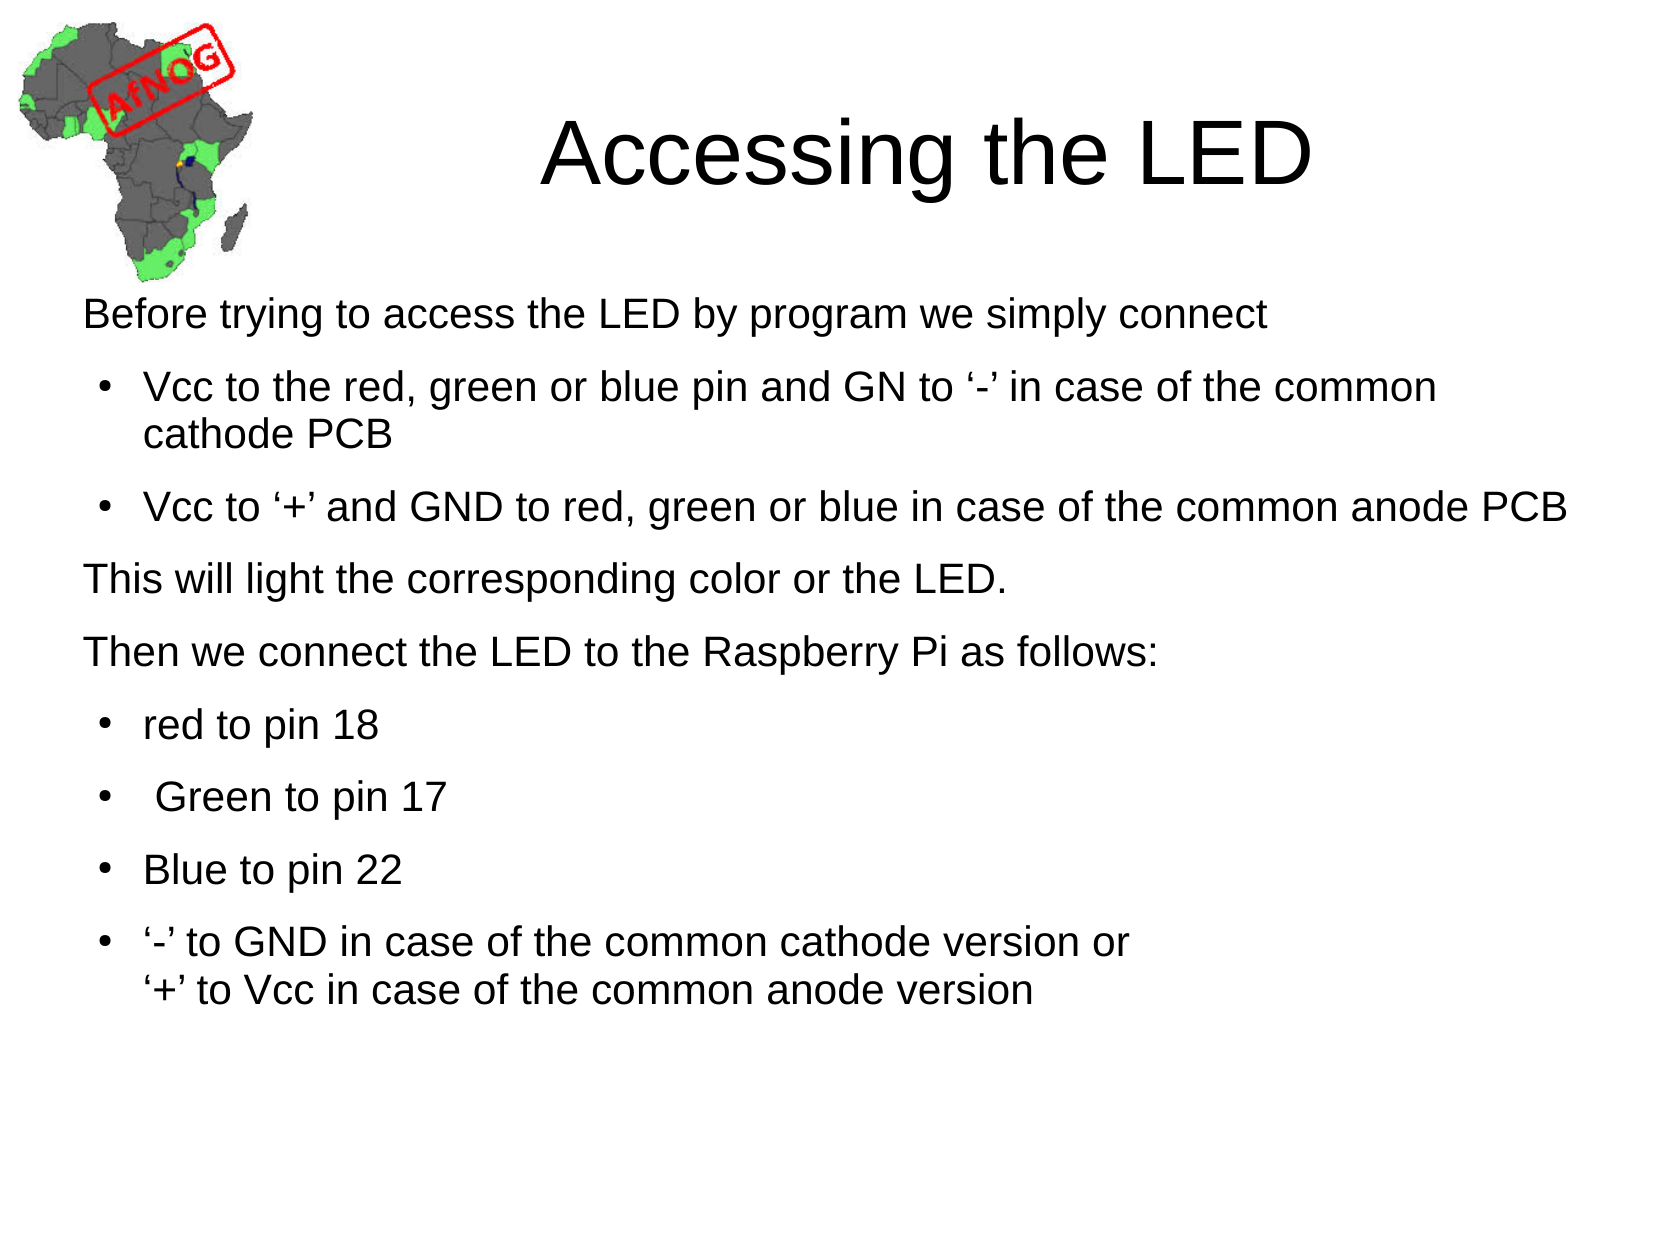

# Accessing the LED
Before trying to access the LED by program we simply connect
Vcc to the red, green or blue pin and GN to ‘-’ in case of the common cathode PCB
Vcc to ‘+’ and GND to red, green or blue in case of the common anode PCB
This will light the corresponding color or the LED.
Then we connect the LED to the Raspberry Pi as follows:
red to pin 18
 Green to pin 17
Blue to pin 22
‘-’ to GND in case of the common cathode version or
‘+’ to Vcc in case of the common anode version